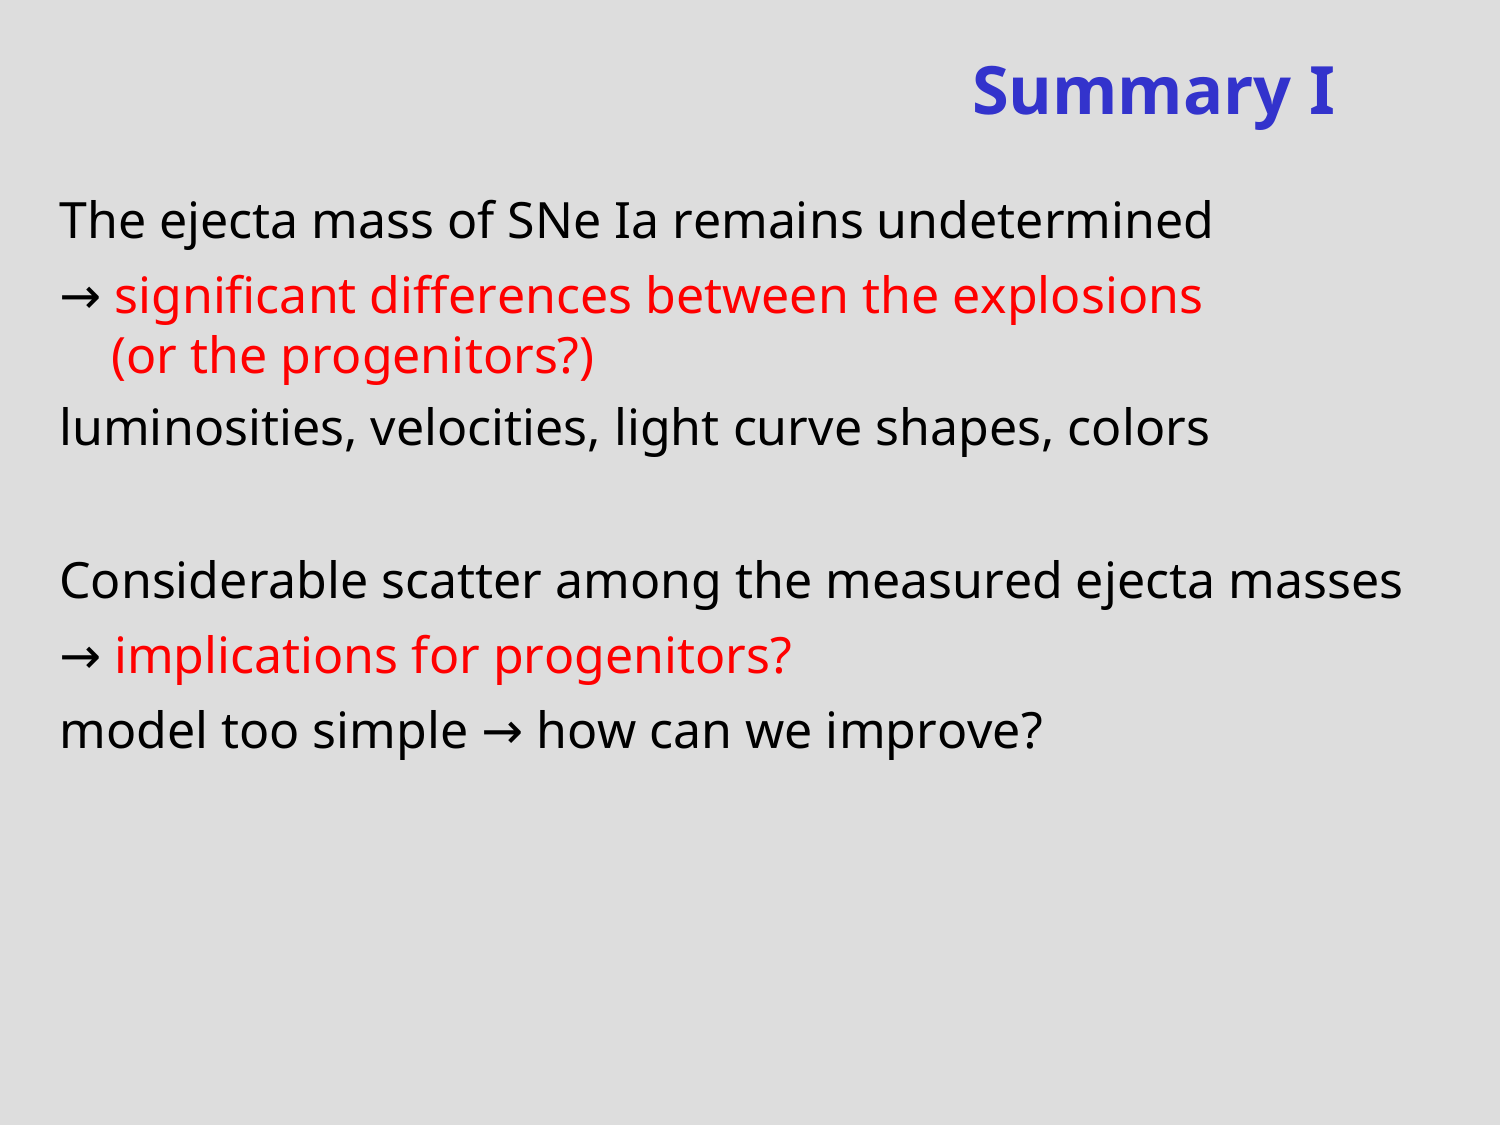

Summary I
The ejecta mass of SNe Ia remains undetermined
→ significant differences between the explosions
 (or the progenitors?)
luminosities, velocities, light curve shapes, colors
Considerable scatter among the measured ejecta masses
→ implications for progenitors?
model too simple → how can we improve?